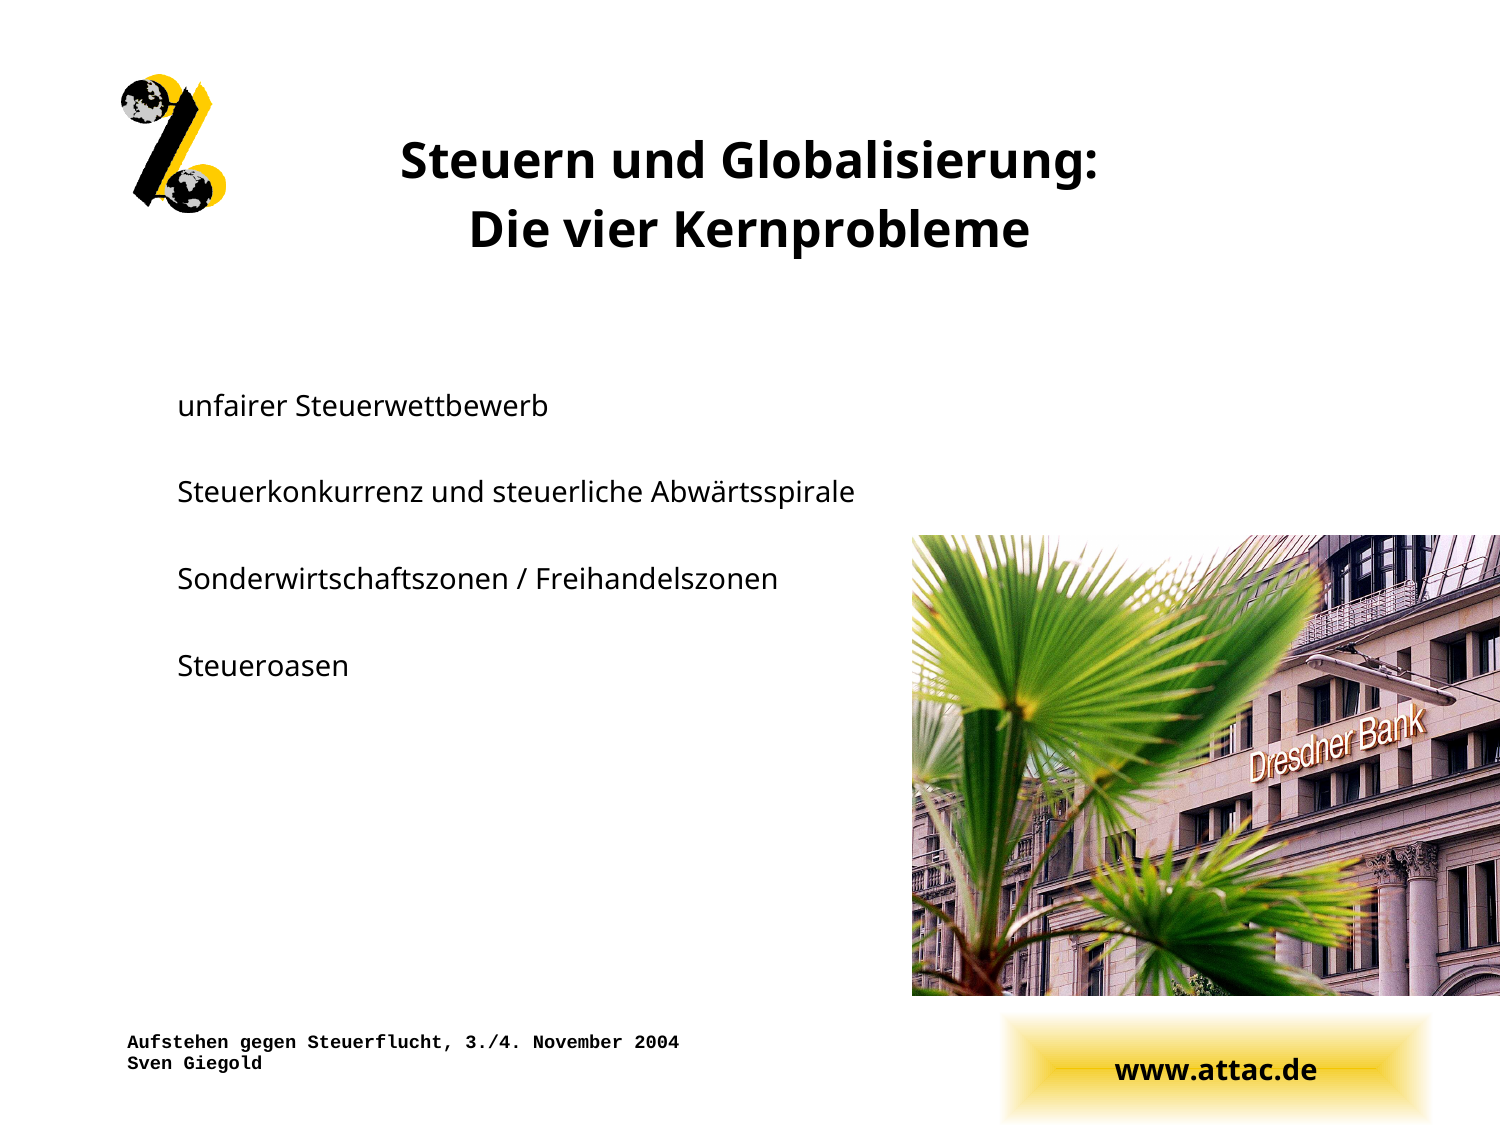

# Steuern und Globalisierung: Die vier Kernprobleme
unfairer Steuerwettbewerb
Steuerkonkurrenz und steuerliche Abwärtsspirale
Sonderwirtschaftszonen / Freihandelszonen
Steueroasen